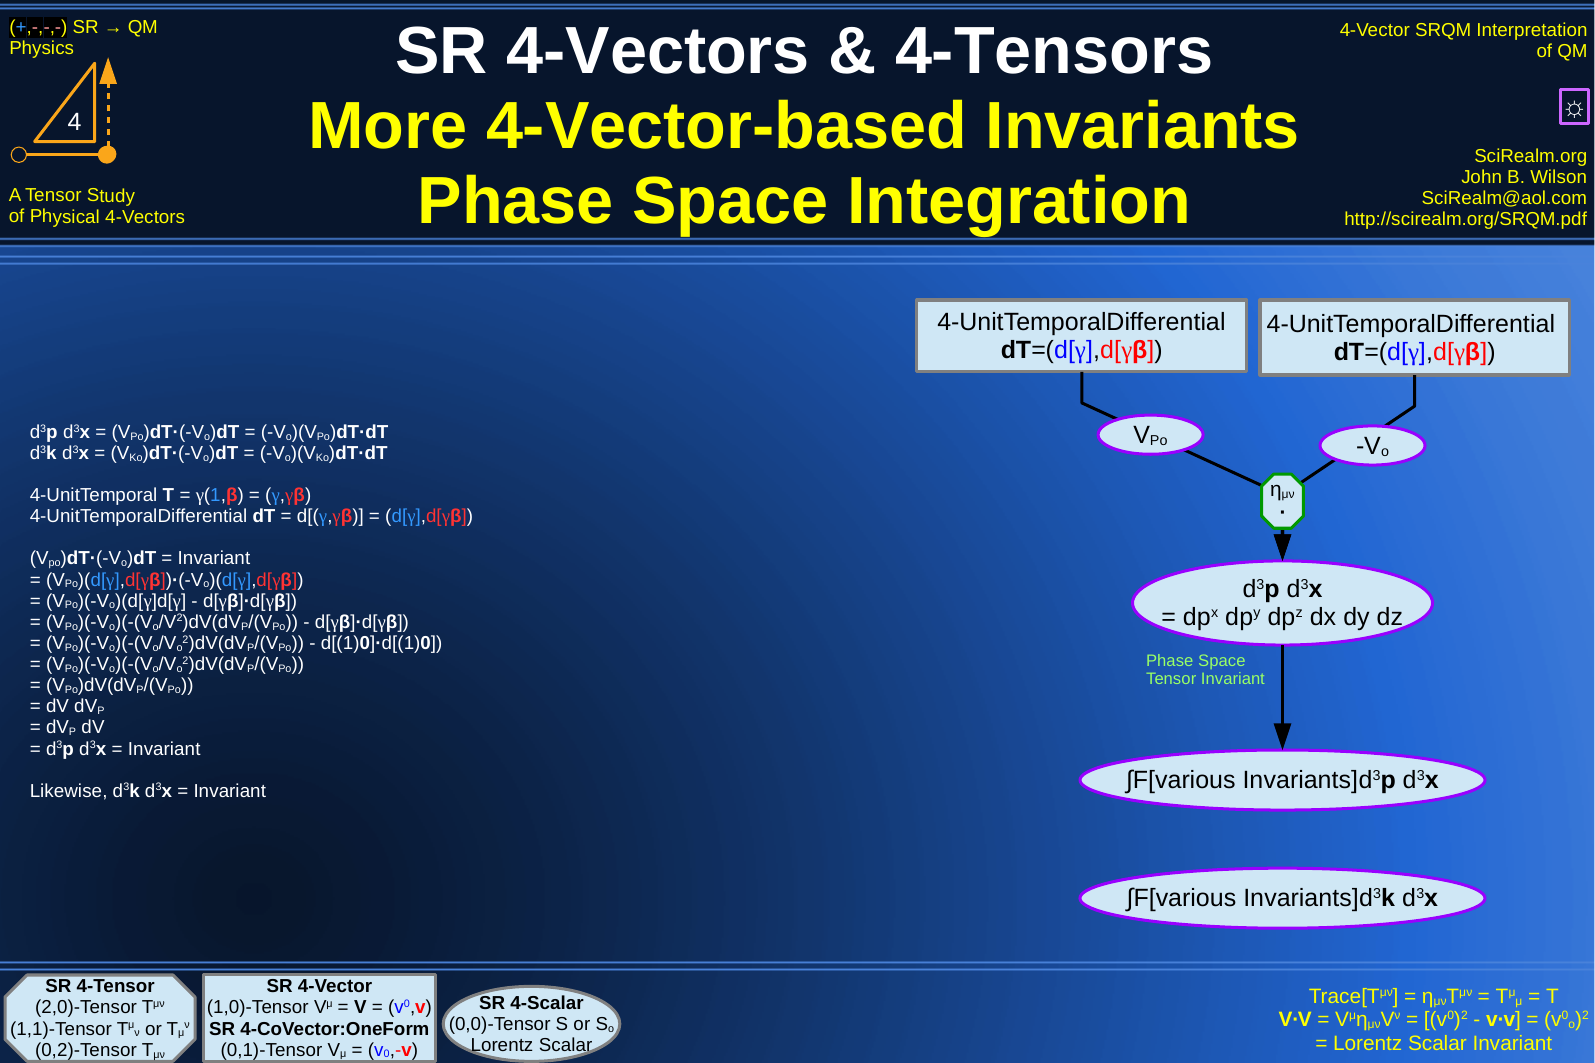

# SR 4-Vectors & 4-Tensors More 4-Vector-based Invariants Phase Space Integration
(+,-,-,-) SR → QM
Physics
A Tensor Study
of Physical 4-Vectors
4-Vector SRQM Interpretation
of QM
SciRealm.org
John B. Wilson
SciRealm@aol.com
http://scirealm.org/SRQM.pdf
4
☼
4-UnitTemporalDifferential
dT=(d[γ],d[γβ])
4-UnitTemporalDifferential
dT=(d[γ],d[γβ])
d3p d3x = (VPo)dT·(-Vo)dT = (-Vo)(VPo)dT·dT
d3k d3x = (VKo)dT·(-Vo)dT = (-Vo)(VKo)dT·dT
4-UnitTemporal T = γ(1,β) = (γ,γβ)
4-UnitTemporalDifferential dT = d[(γ,γβ)] = (d[γ],d[γβ])
(Vpo)dT·(-Vo)dT = Invariant
= (VPo)(d[γ],d[γβ])·(-Vo)(d[γ],d[γβ])
= (VPo)(-Vo)(d[γ]d[γ] - d[γβ]·d[γβ])
= (VPo)(-Vo)(-(Vo/V2)dV(dVP/(VPo)) - d[γβ]·d[γβ])
= (VPo)(-Vo)(-(Vo/Vo2)dV(dVP/(VPo)) - d[(1)0]·d[(1)0])
= (VPo)(-Vo)(-(Vo/Vo2)dV(dVP/(VPo))
= (VPo)dV(dVP/(VPo))
= dV dVP
= dVP dV
= d3p d3x = Invariant
Likewise, d3k d3x = Invariant
VPo
-Vo
 ημν
∙
d3p d3x
= dpx dpy dpz dx dy dz
Phase Space Tensor Invariant
∫F[various Invariants]d3p d3x
∫F[various Invariants]d3k d3x
SR 4-Tensor
(2,0)-Tensor Tμν
(1,1)-Tensor Tμν or Tμν
(0,2)-Tensor Tμν
SR 4-Vector
(1,0)-Tensor Vμ = V = (v0,v)
SR 4-CoVector:OneForm
(0,1)-Tensor Vμ = (v0,-v)
Trace[Tμν] = ημνTμν = Tμμ = T
V∙V = VμημνVν = [(v0)2 - v∙v] = (v0o)2
= Lorentz Scalar Invariant
SR 4-Scalar
(0,0)-Tensor S or So
Lorentz Scalar